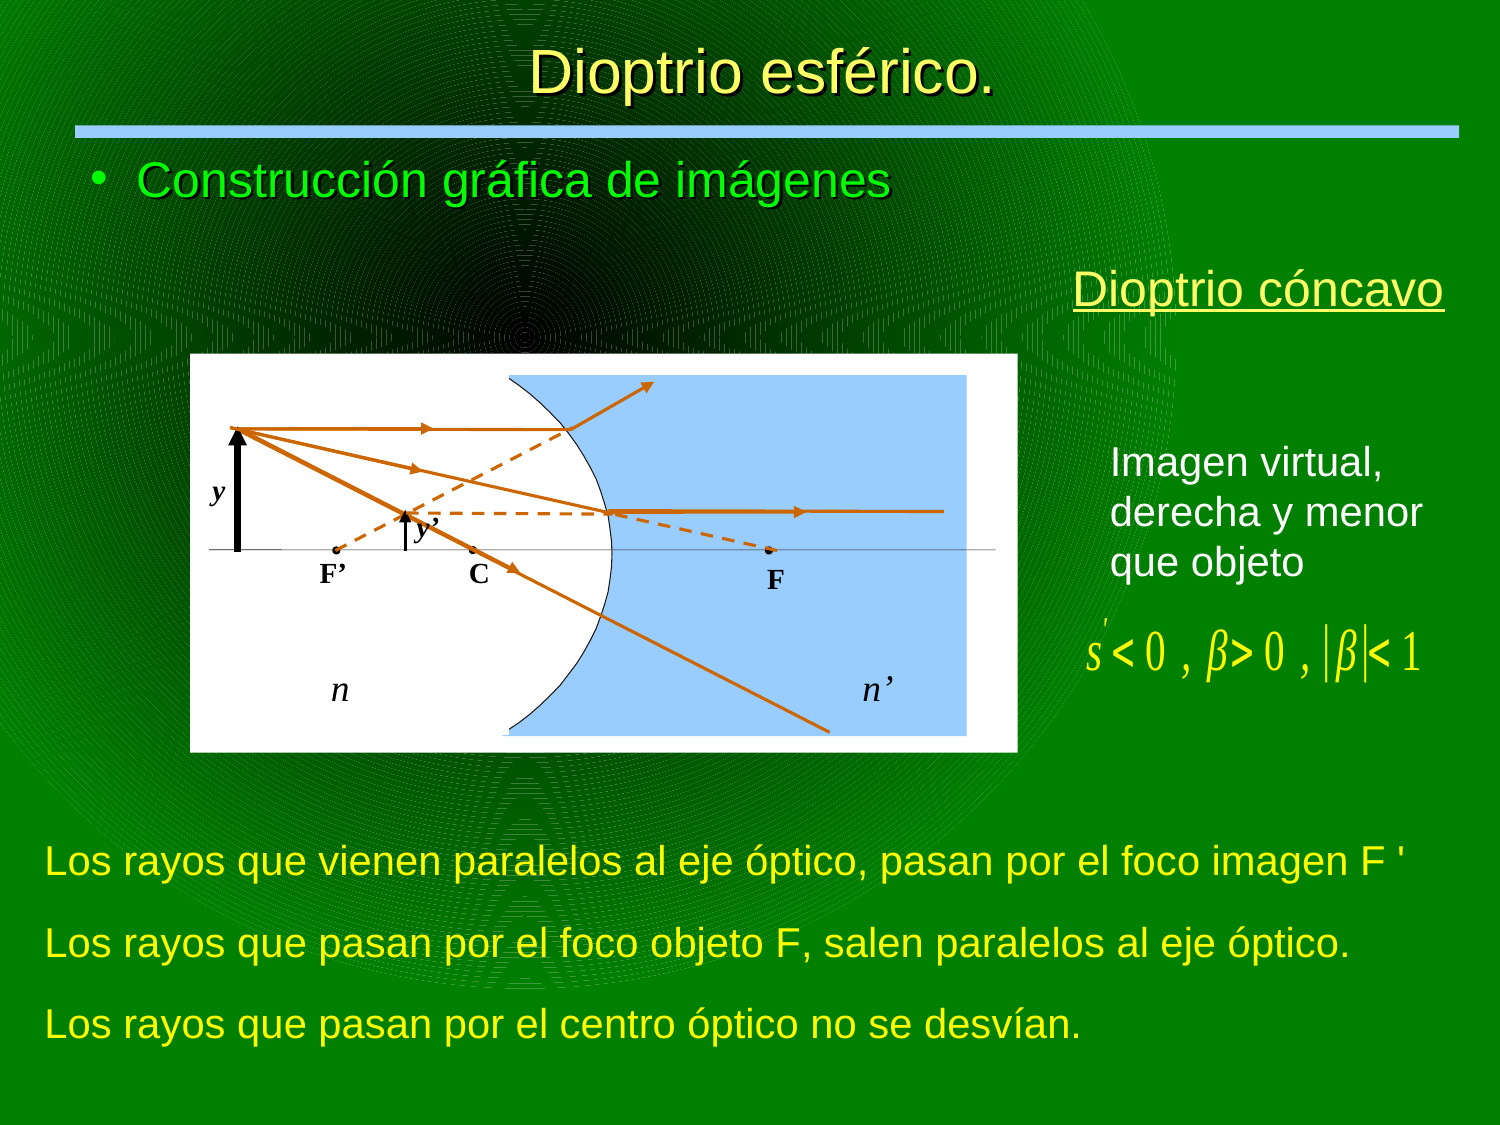

Dioptrio esférico.
Construcción gráfica de imágenes
Dioptrio cóncavo
C
F’
F
n
n’
y
Imagen virtual,
derecha y menor que objeto
y’
Los rayos que vienen paralelos al eje óptico, pasan por el foco imagen F '
Los rayos que pasan por el foco objeto F, salen paralelos al eje óptico.
Los rayos que pasan por el centro óptico no se desvían.